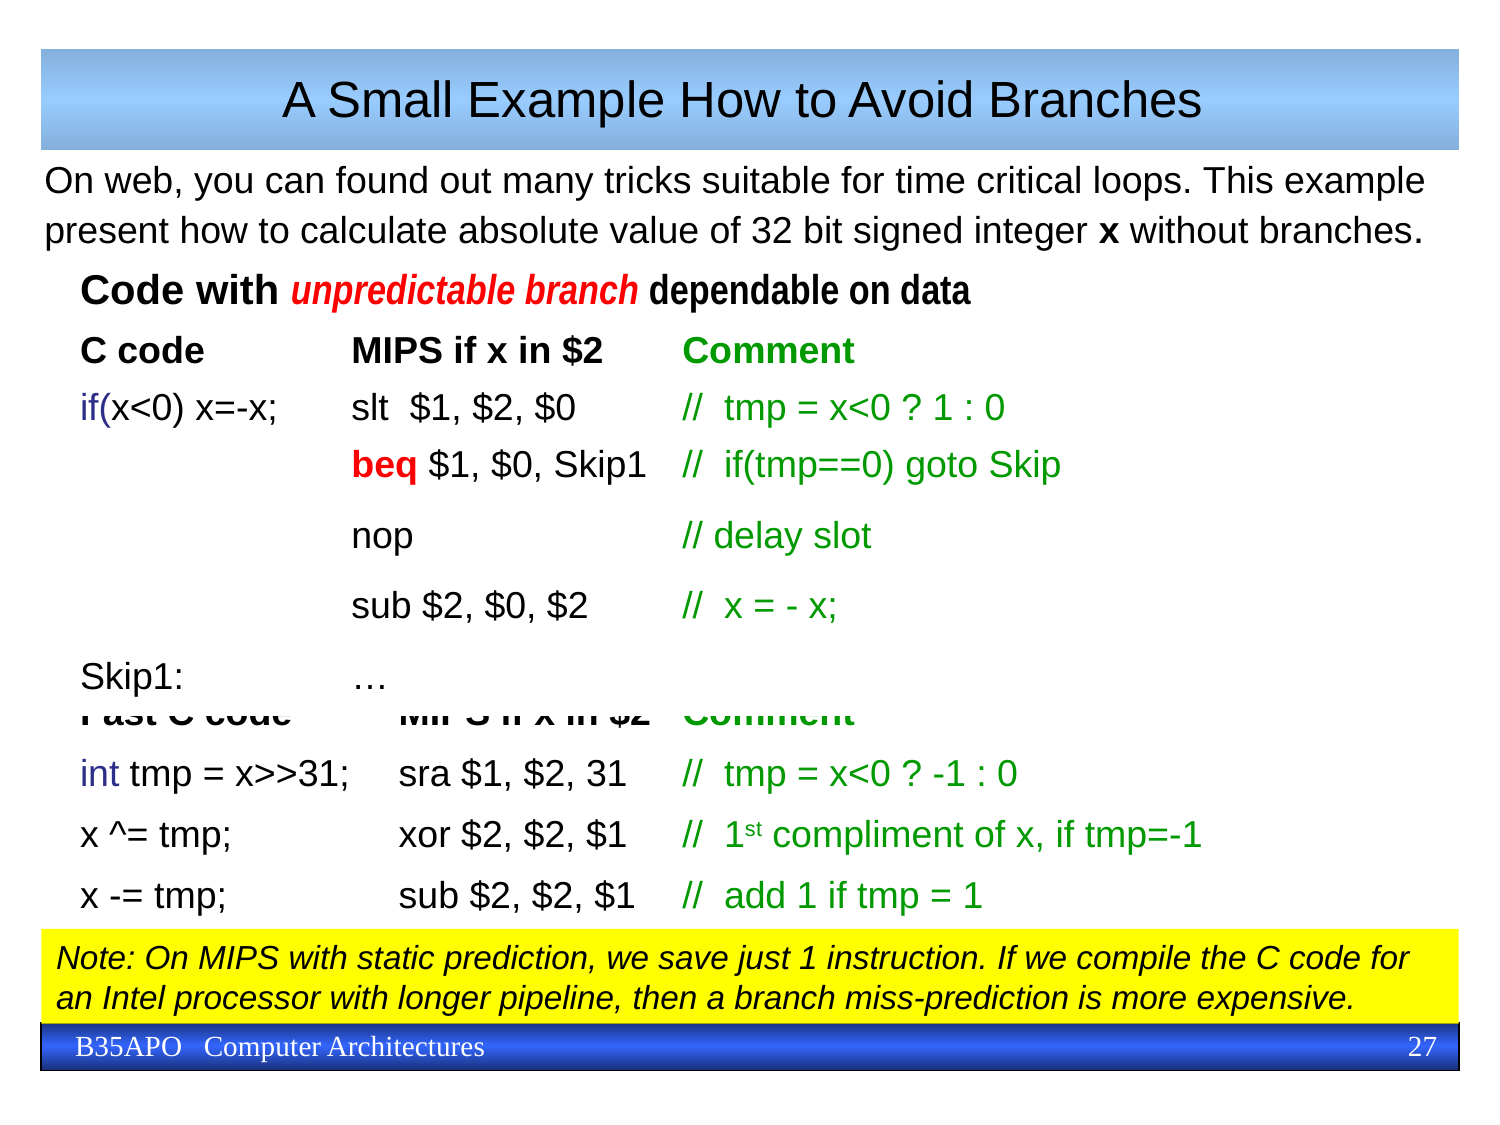

# A Small Example How to Avoid Branches
On web, you can found out many tricks suitable for time critical loops. This example present how to calculate absolute value of 32 bit signed integer x without branches.
| Code with unpredictable branch dependable on data | | |
| --- | --- | --- |
| C code | MIPS if x in $2 | Comment |
| if(x<0) x=-x; | slt $1, $2, $0 | // tmp = x<0 ? 1 : 0 |
| | beq $1, $0, Skip1 | // if(tmp==0) goto Skip |
| | nop | // delay slot |
| | sub $2, $0, $2 | // x = - x; |
| Skip1: | … | |
| Fast C code | MIPS if x in $2 | Comment |
| --- | --- | --- |
| int tmp = x>>31; | sra $1, $2, 31 | // tmp = x<0 ? -1 : 0 |
| x ^= tmp; | xor $2, $2, $1 | // 1st compliment of x, if tmp=-1 |
| x -= tmp; | sub $2, $2, $1 | // add 1 if tmp = 1 |
Note: On MIPS with static prediction, we save just 1 instruction. If we compile the C code for an Intel processor with longer pipeline, then a branch miss-prediction is more expensive.
B35APO Computer Architectures
27